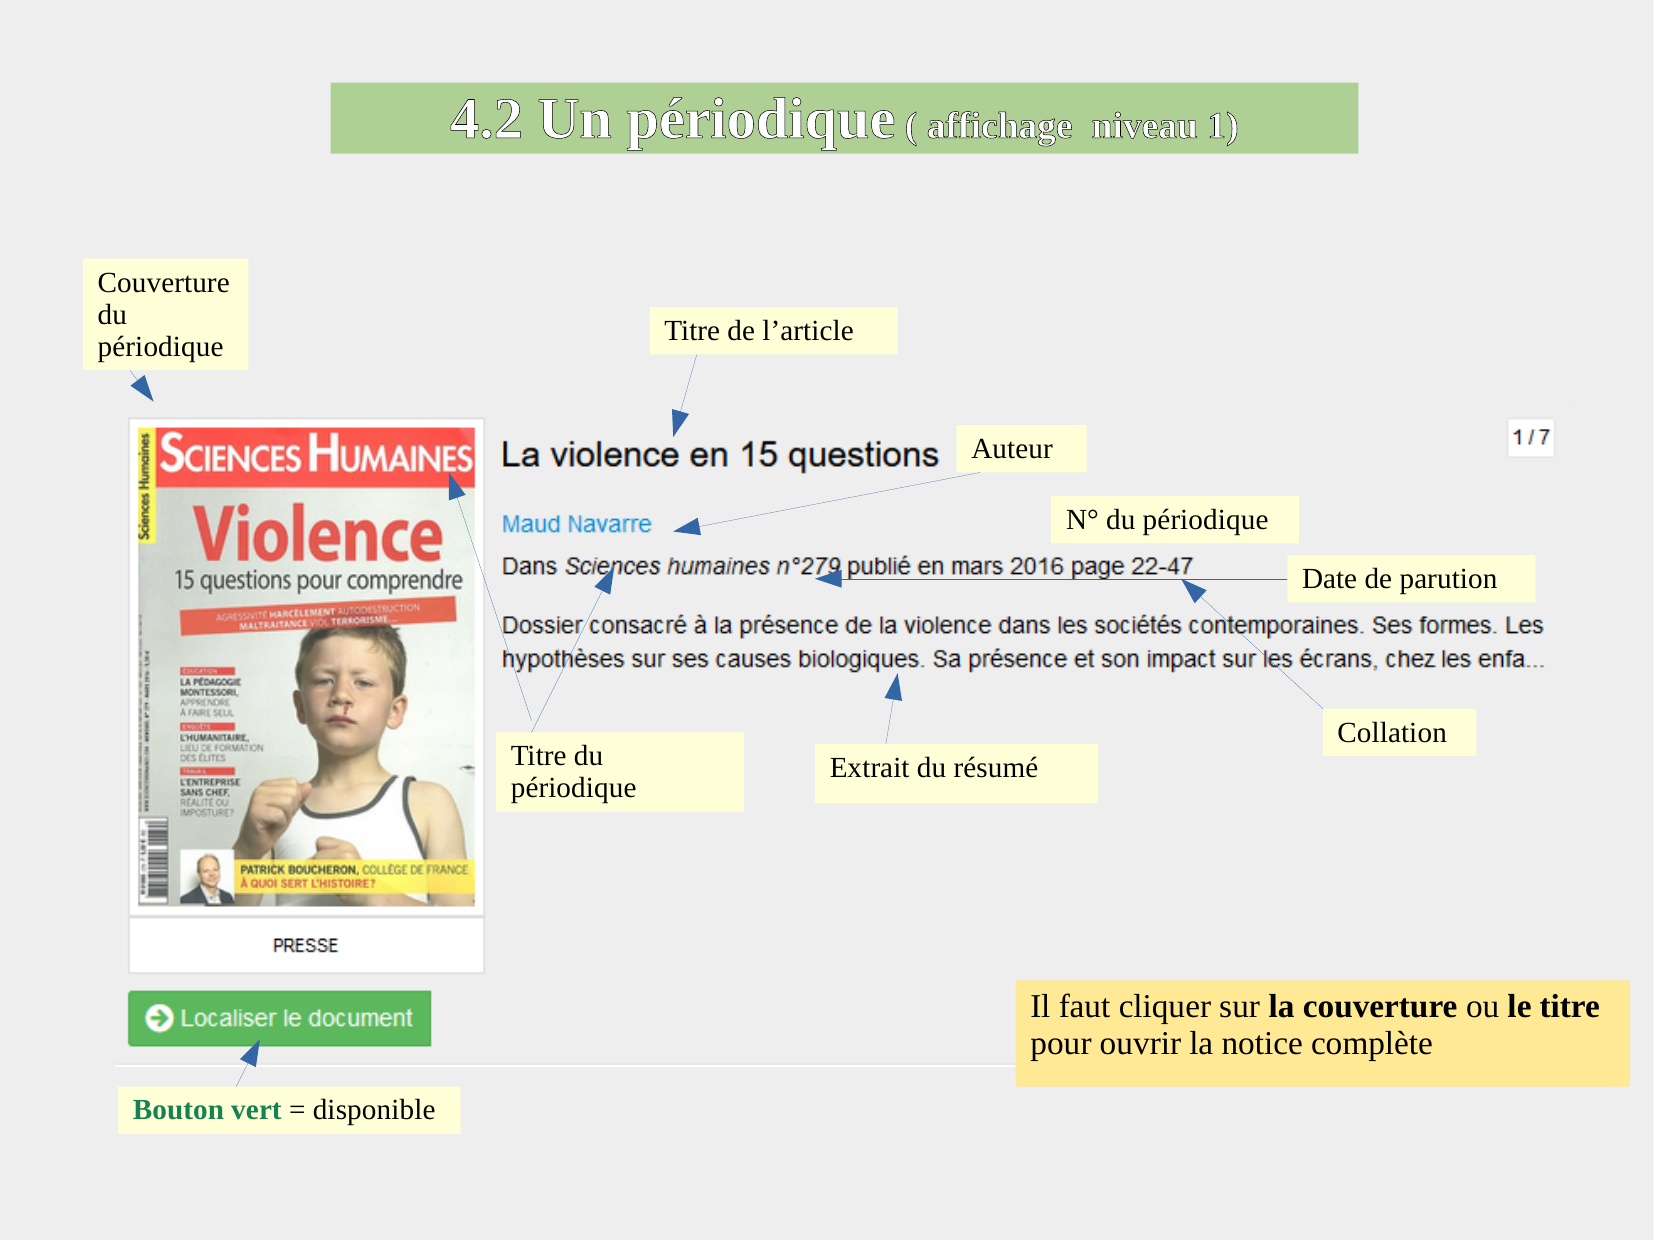

# 4.2 Un périodique ( affichage niveau 1)
Couverture du périodique
Titre de l’article
Auteur
N° du périodique
Date de parution
Collation
Titre du périodique
Extrait du résumé
Il faut cliquer sur la couverture ou le titre pour ouvrir la notice complète
Bouton vert = disponible